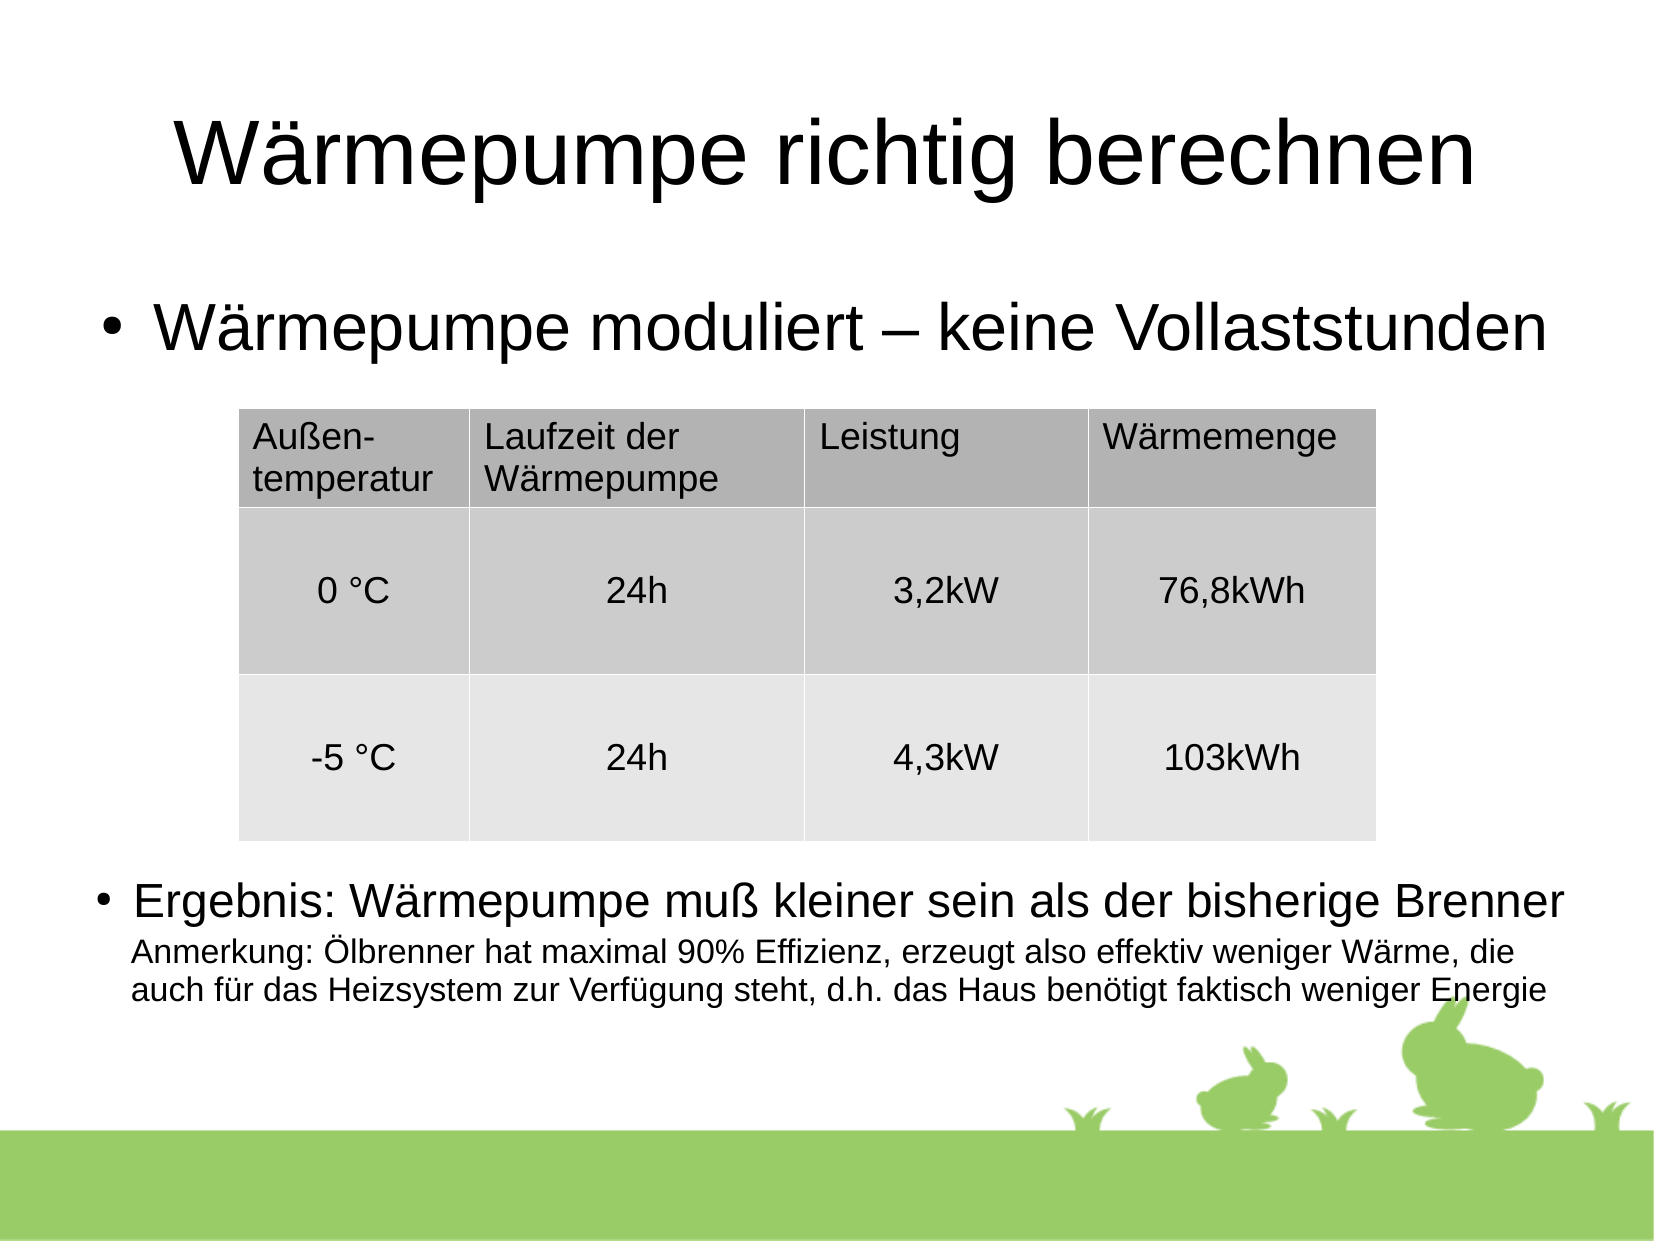

# Wärmepumpe richtig berechnen
Wärmepumpe moduliert – keine Vollaststunden
| Außen-temperatur | Laufzeit der Wärmepumpe | Leistung | Wärmemenge |
| --- | --- | --- | --- |
| 0 °C | 24h | 3,2kW | 76,8kWh |
| -5 °C | 24h | 4,3kW | 103kWh |
Ergebnis: Wärmepumpe muß kleiner sein als der bisherige Brenner
Anmerkung: Ölbrenner hat maximal 90% Effizienz, erzeugt also effektiv weniger Wärme, die auch für das Heizsystem zur Verfügung steht, d.h. das Haus benötigt faktisch weniger Energie